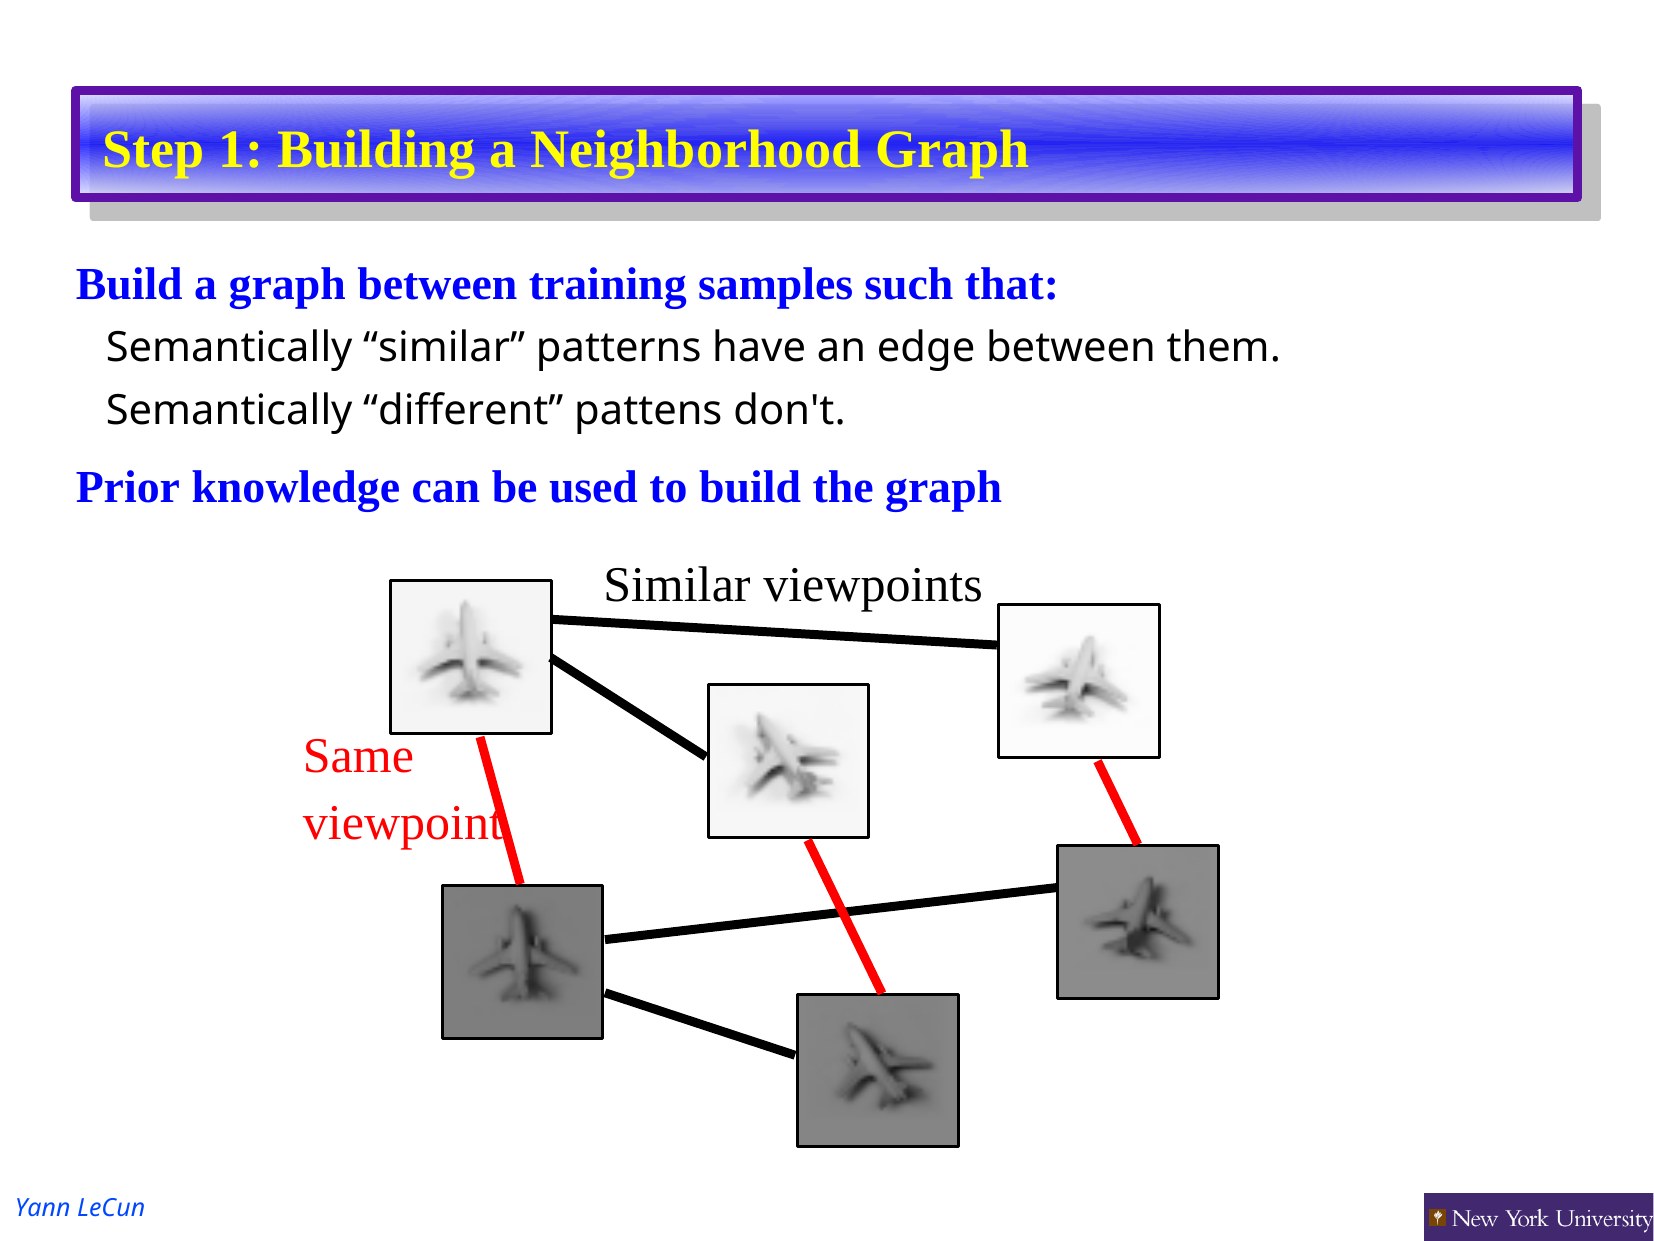

# Step 1: Building a Neighborhood Graph
Build a graph between training samples such that:
Semantically “similar” patterns have an edge between them.
Semantically “different” pattens don't.
Prior knowledge can be used to build the graph
Similar viewpoints
Same
viewpoint